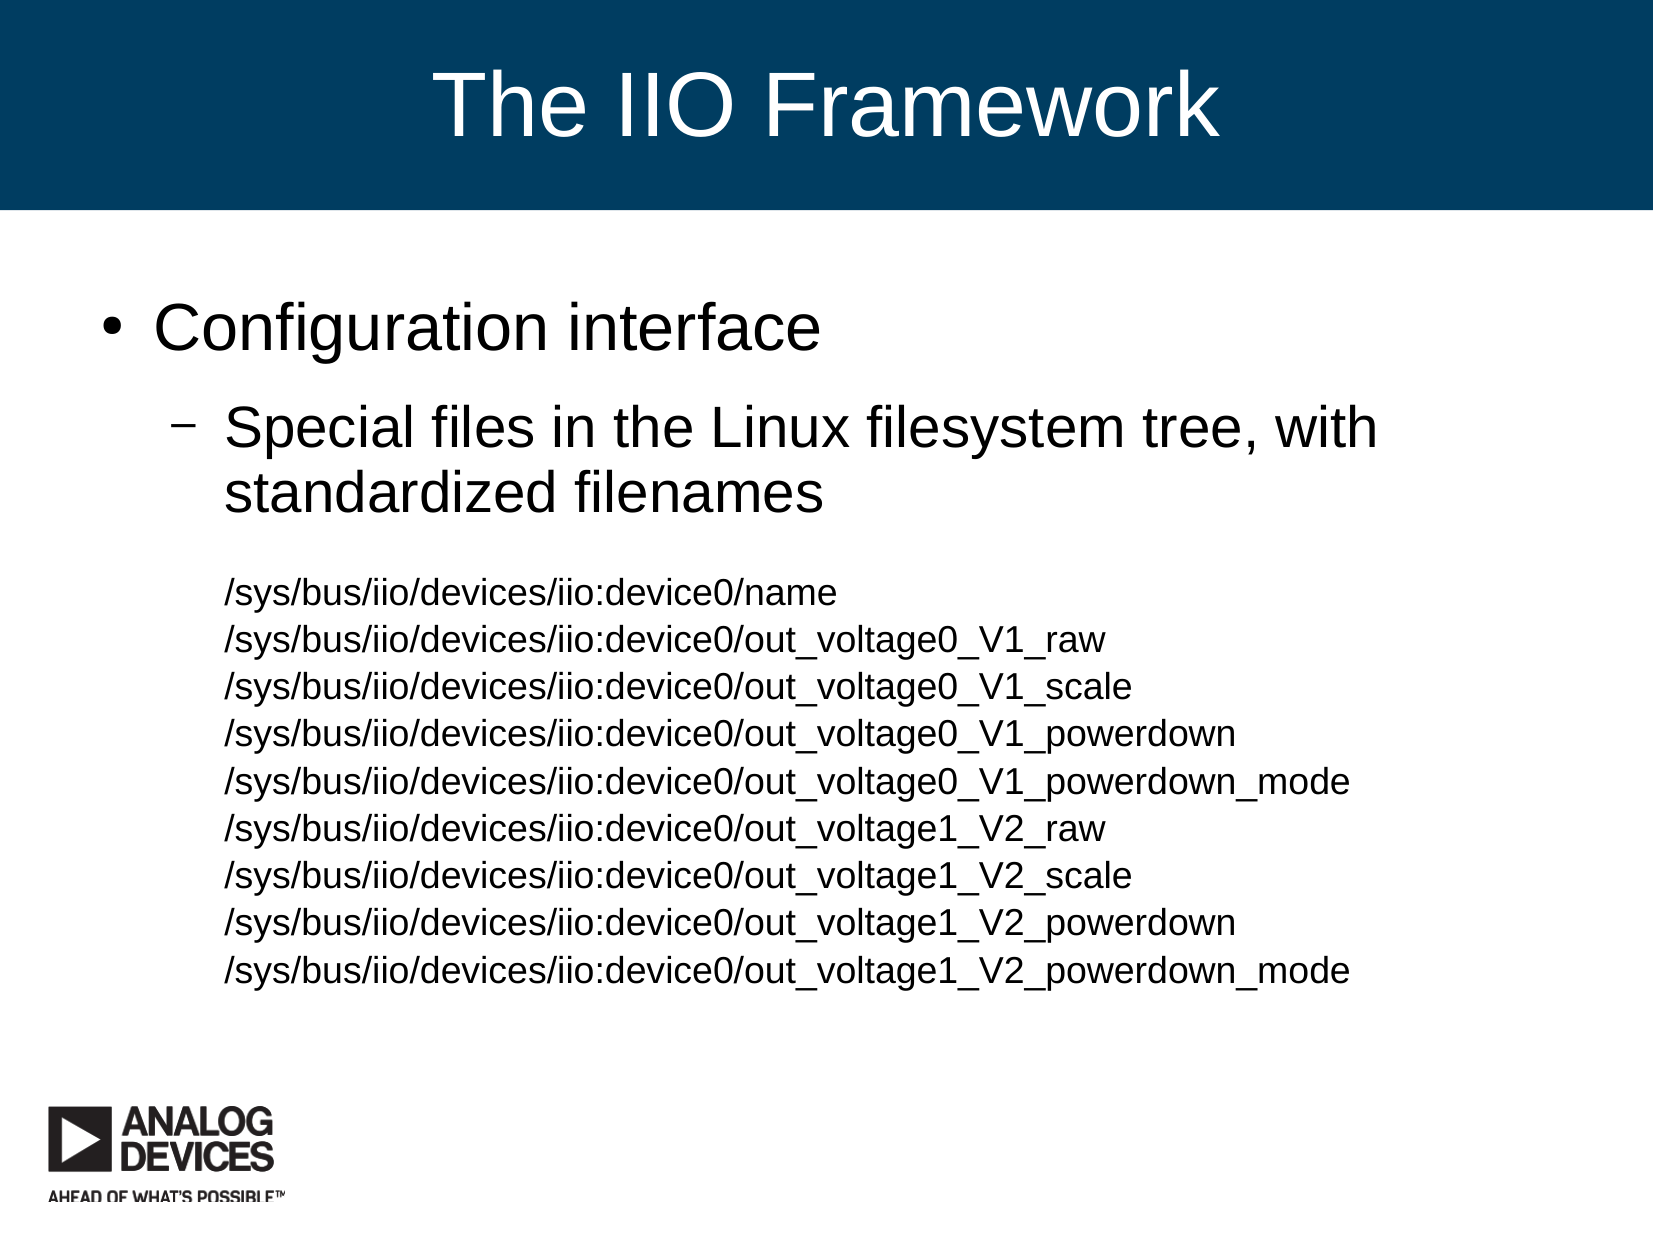

# The IIO Framework
Configuration interface
Special files in the Linux filesystem tree, with standardized filenames
/sys/bus/iio/devices/iio:device0/name
/sys/bus/iio/devices/iio:device0/out_voltage0_V1_raw
/sys/bus/iio/devices/iio:device0/out_voltage0_V1_scale
/sys/bus/iio/devices/iio:device0/out_voltage0_V1_powerdown
/sys/bus/iio/devices/iio:device0/out_voltage0_V1_powerdown_mode
/sys/bus/iio/devices/iio:device0/out_voltage1_V2_raw
/sys/bus/iio/devices/iio:device0/out_voltage1_V2_scale
/sys/bus/iio/devices/iio:device0/out_voltage1_V2_powerdown
/sys/bus/iio/devices/iio:device0/out_voltage1_V2_powerdown_mode